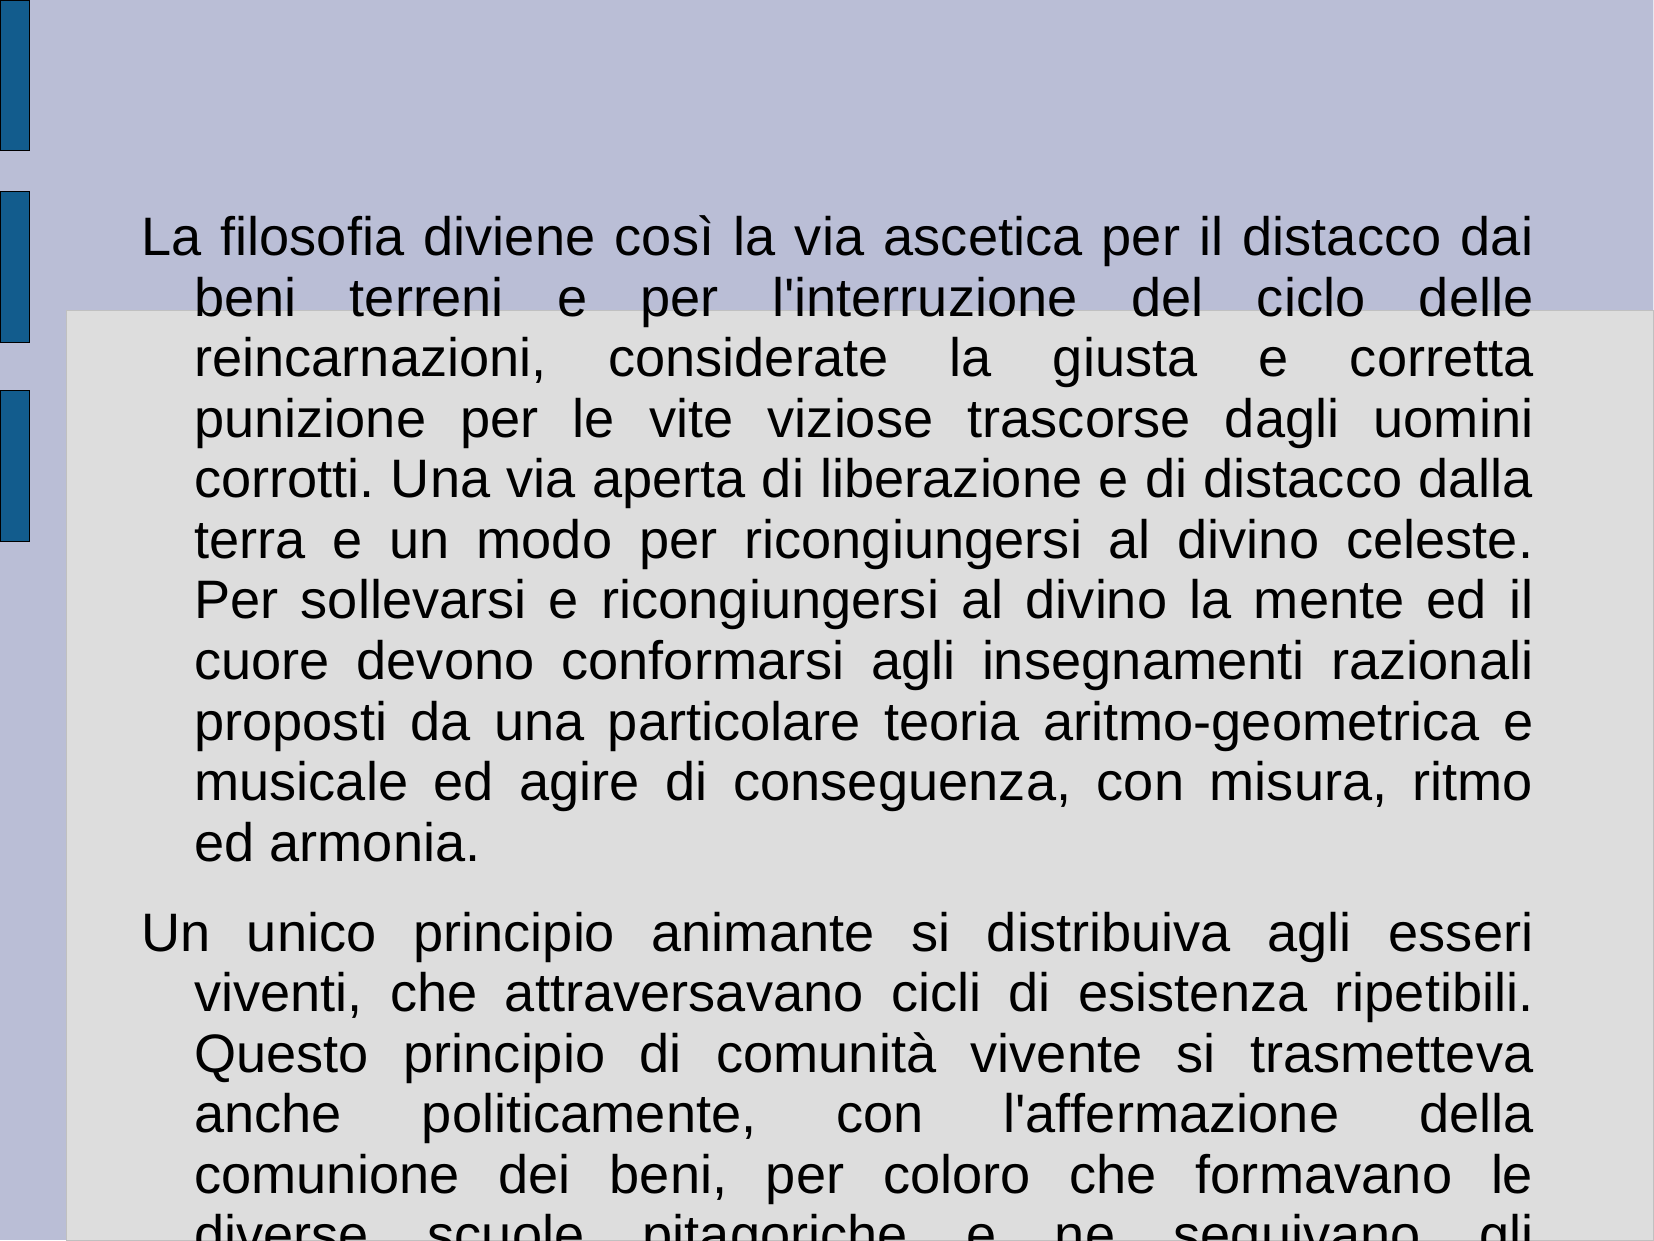

#
La filosofia diviene così la via ascetica per il distacco dai beni terreni e per l'interruzione del ciclo delle reincarnazioni, considerate la giusta e corretta punizione per le vite viziose trascorse dagli uomini corrotti. Una via aperta di liberazione e di distacco dalla terra e un modo per ricongiungersi al divino celeste. Per sollevarsi e ricongiungersi al divino la mente ed il cuore devono conformarsi agli insegnamenti razionali proposti da una particolare teoria aritmo-geometrica e musicale ed agire di conseguenza, con misura, ritmo ed armonia.
Un unico principio animante si distribuiva agli esseri viventi, che attraversavano cicli di esistenza ripetibili. Questo principio di comunità vivente si trasmetteva anche politicamente, con l'affermazione della comunione dei beni, per coloro che formavano le diverse scuole pitagoriche e ne seguivano gli insegnamenti.